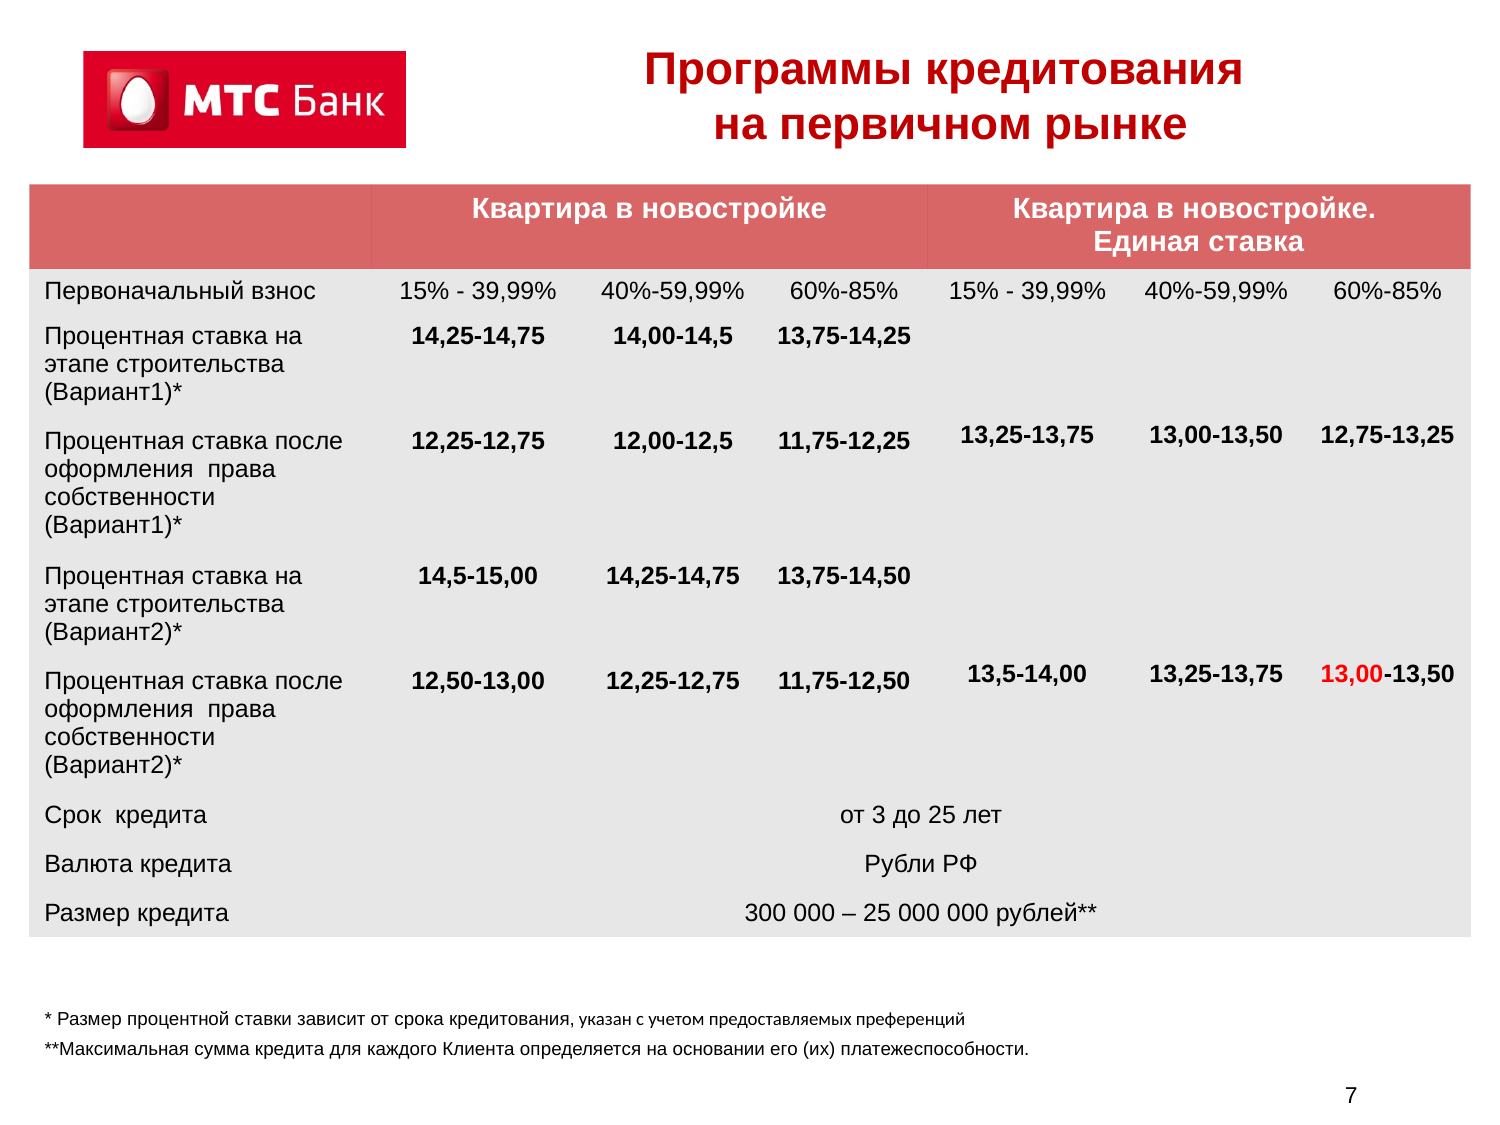

# Программы кредитования на первичном рынке
| | Квартира в новостройке | | | Квартира в новостройке. Единая ставка | | |
| --- | --- | --- | --- | --- | --- | --- |
| Первоначальный взнос | 15% - 39,99% | 40%-59,99% | 60%-85% | 15% - 39,99% | 40%-59,99% | 60%-85% |
| Процентная ставка на этапе строительства (Вариант1)\* | 14,25-14,75 | 14,00-14,5 | 13,75-14,25 | 13,25-13,75 | 13,00-13,50 | 12,75-13,25 |
| Процентная ставка после оформления права собственности (Вариант1)\* | 12,25-12,75 | 12,00-12,5 | 11,75-12,25 | | | |
| Процентная ставка на этапе строительства (Вариант2)\* | 14,5-15,00 | 14,25-14,75 | 13,75-14,50 | 13,5-14,00 | 13,25-13,75 | 13,00-13,50 |
| Процентная ставка после оформления права собственности (Вариант2)\* | 12,50-13,00 | 12,25-12,75 | 11,75-12,50 | | | |
| Срок кредита | от 3 до 25 лет | | | | | |
| Валюта кредита | Рубли РФ | | | | | |
| Размер кредита | 300 000 – 25 000 000 рублей\*\* | | | | | |
* Размер процентной ставки зависит от срока кредитования, указан с учетом предоставляемых преференций
**Максимальная сумма кредита для каждого Клиента определяется на основании его (их) платежеспособности.